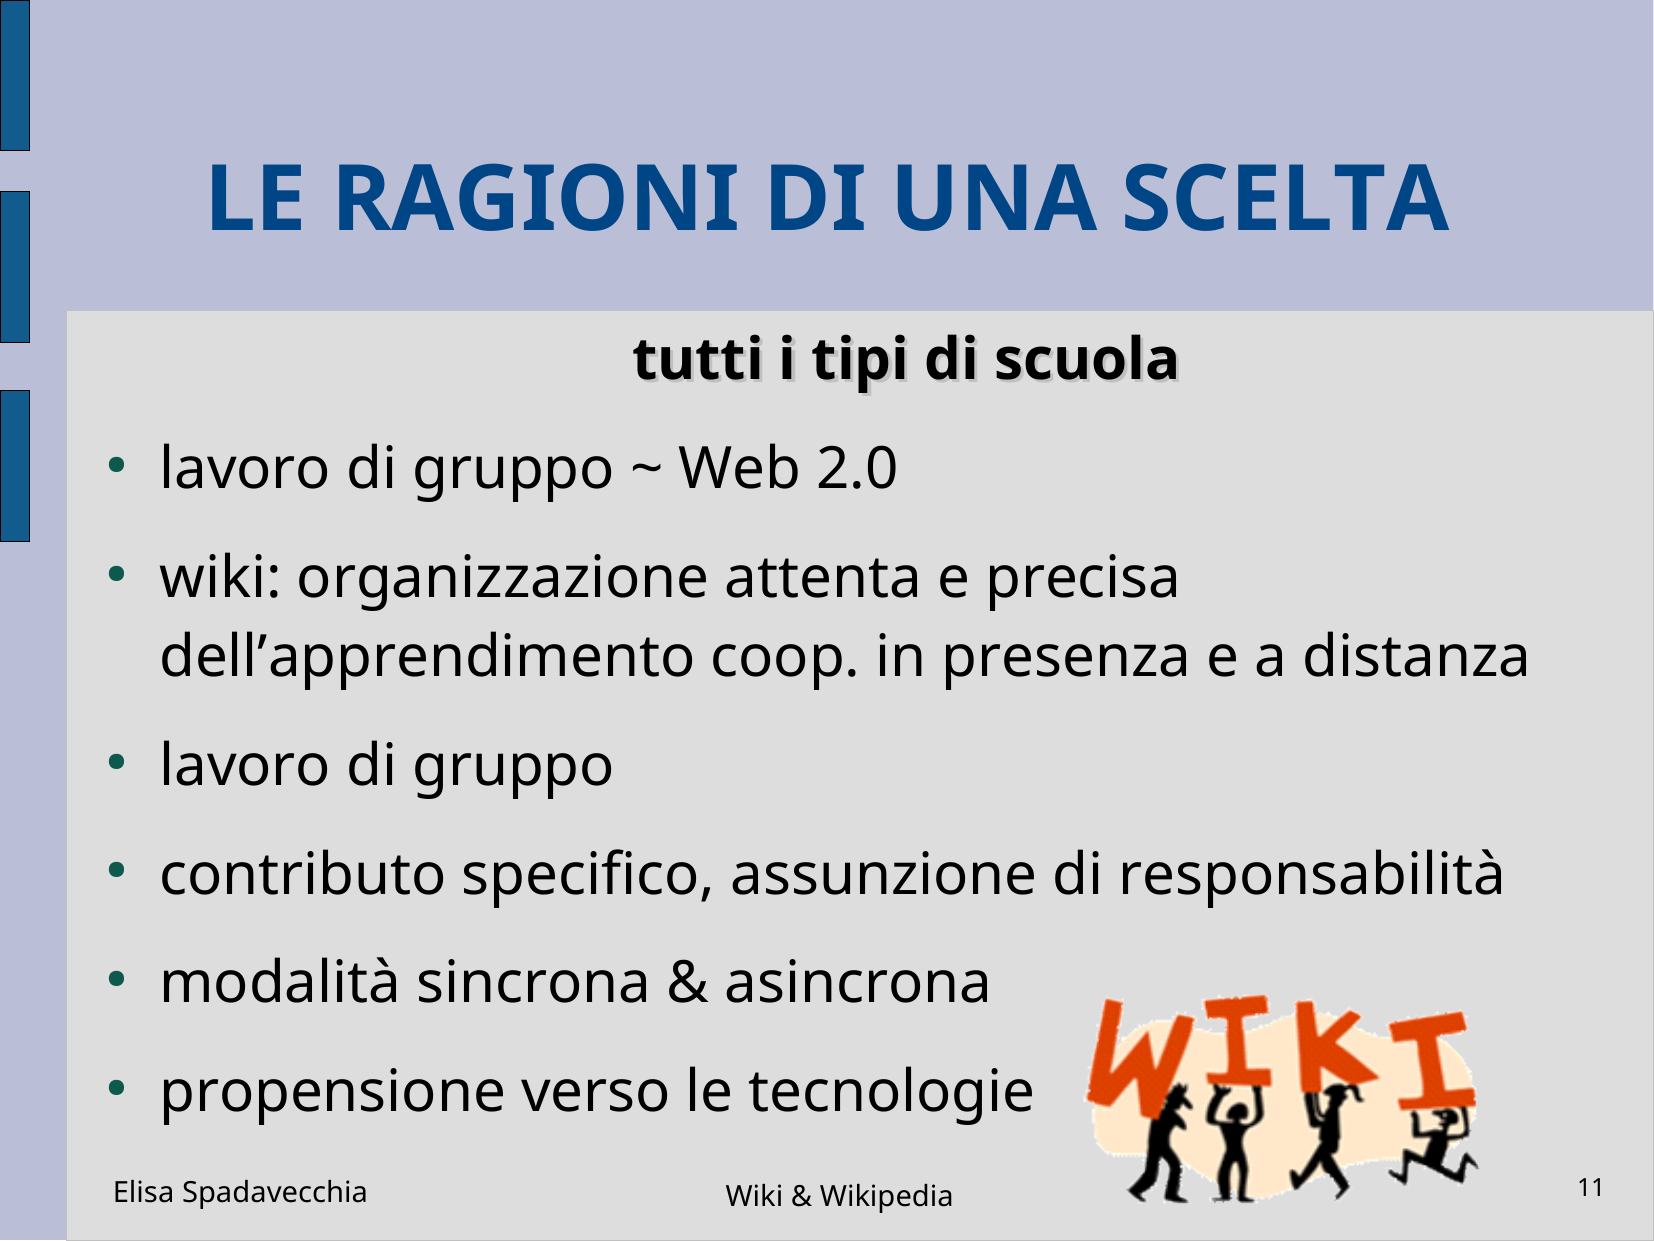

# LE RAGIONI DI UNA SCELTA
tutti i tipi di scuola
lavoro di gruppo ~ Web 2.0
wiki: organizzazione attenta e precisa dell’apprendimento coop. in presenza e a distanza
lavoro di gruppo
contributo specifico, assunzione di responsabilità
modalità sincrona & asincrona
propensione verso le tecnologie
Elisa Spadavecchia
Wiki & Wikipedia